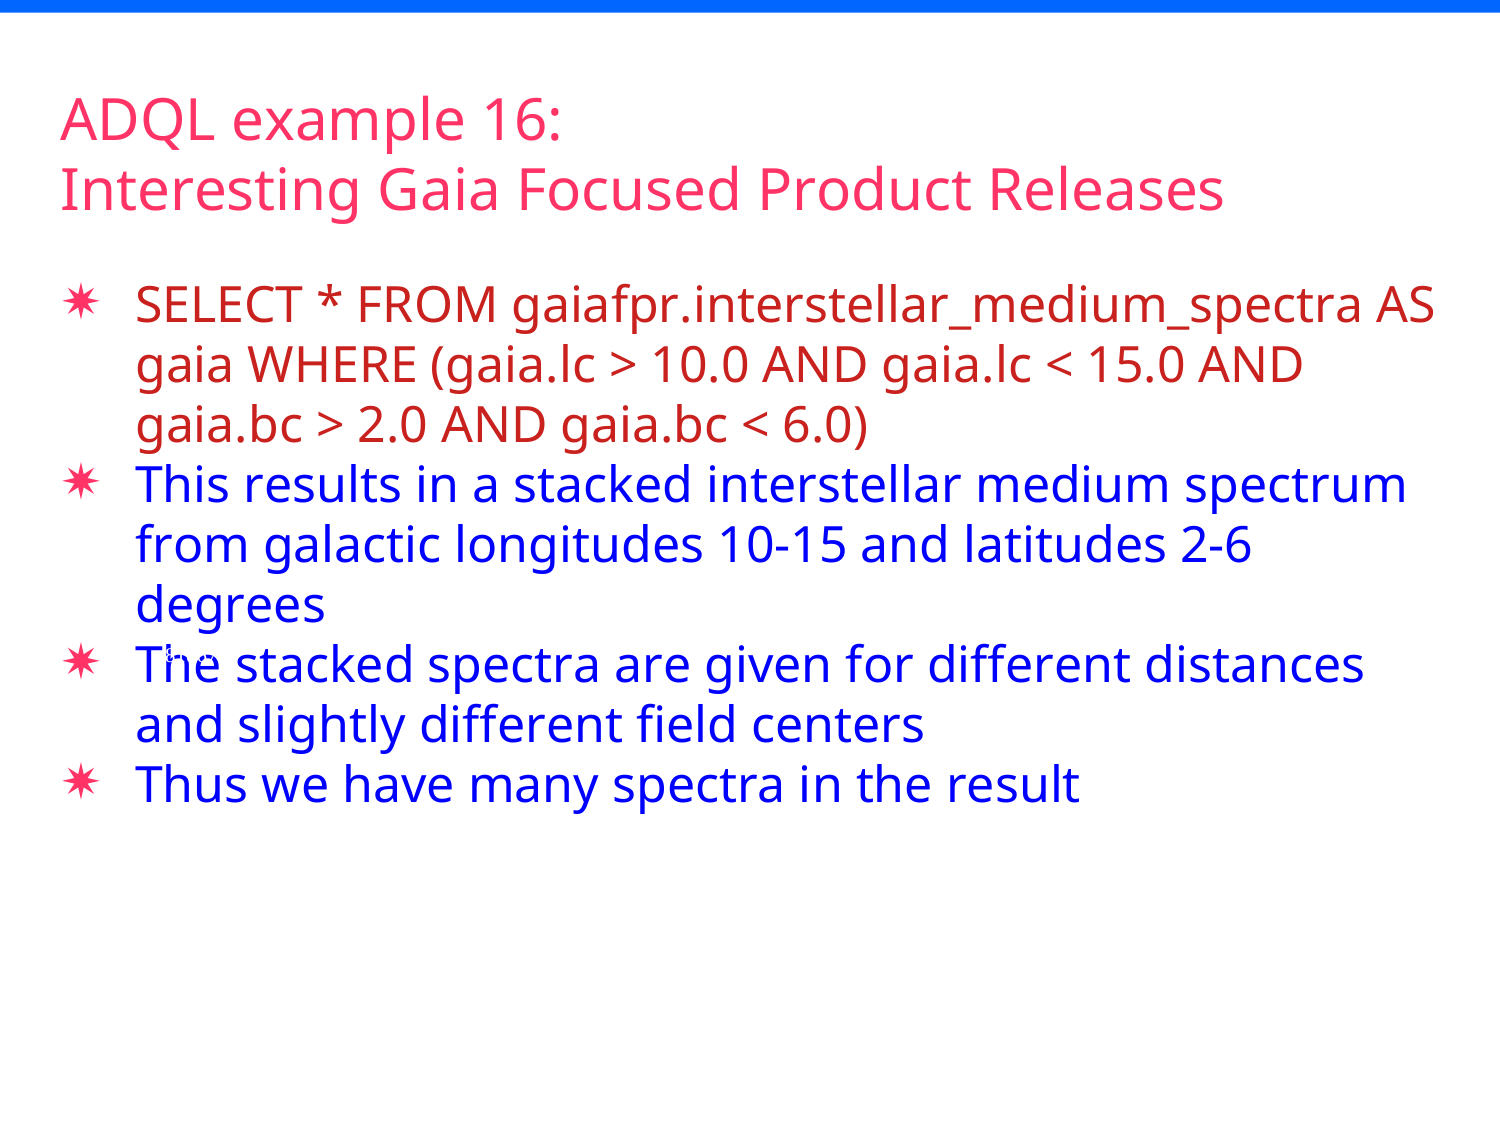

ADQL example 16:
Interesting Gaia Focused Product Releases
SELECT * FROM gaiafpr.interstellar_medium_spectra AS gaia WHERE (gaia.lc > 10.0 AND gaia.lc < 15.0 AND gaia.bc > 2.0 AND gaia.bc < 6.0)
This results in a stacked interstellar medium spectrum from galactic longitudes 10-15 and latitudes 2-6 degrees
The stacked spectra are given for different distances and slightly different field centers
Thus we have many spectra in the result
81867
49